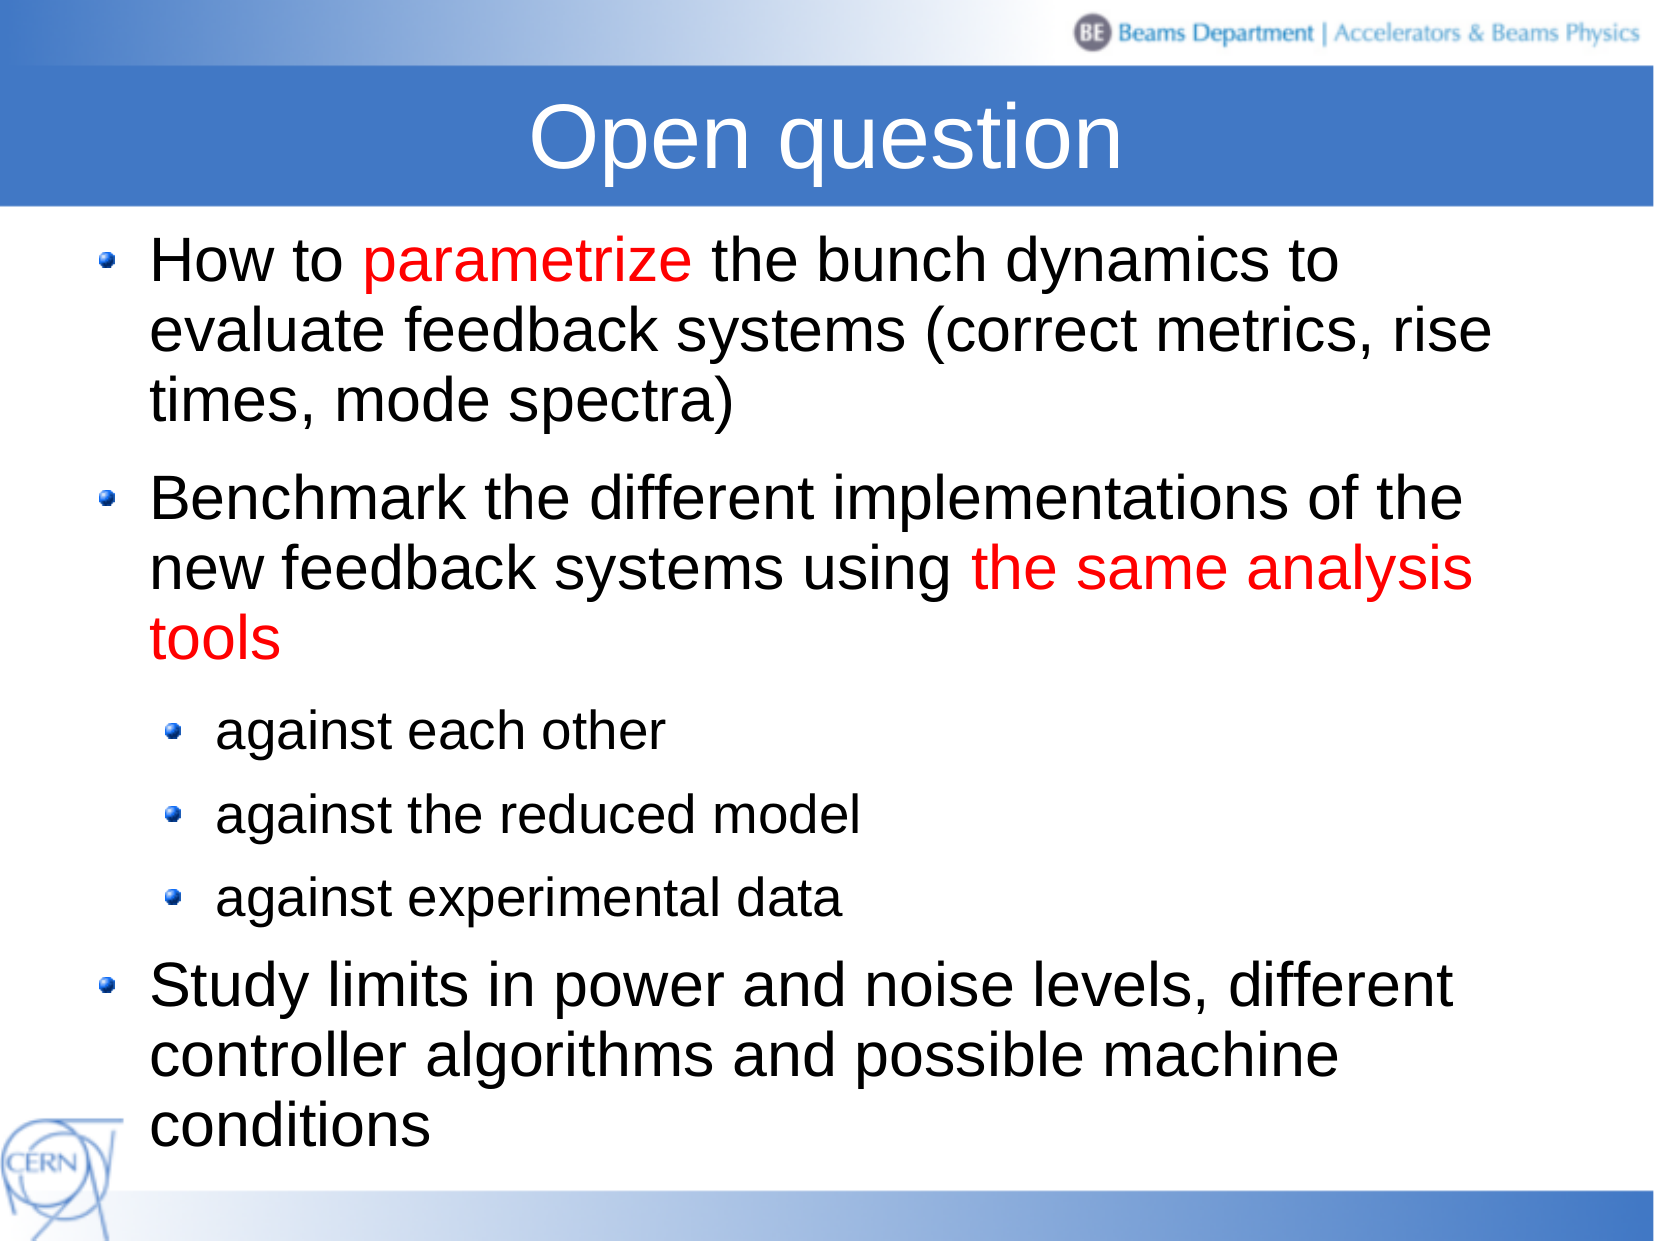

# Open question
How to parametrize the bunch dynamics to evaluate feedback systems (correct metrics, rise times, mode spectra)
Benchmark the different implementations of the new feedback systems using the same analysis tools
against each other
against the reduced model
against experimental data
Study limits in power and noise levels, different controller algorithms and possible machine conditions